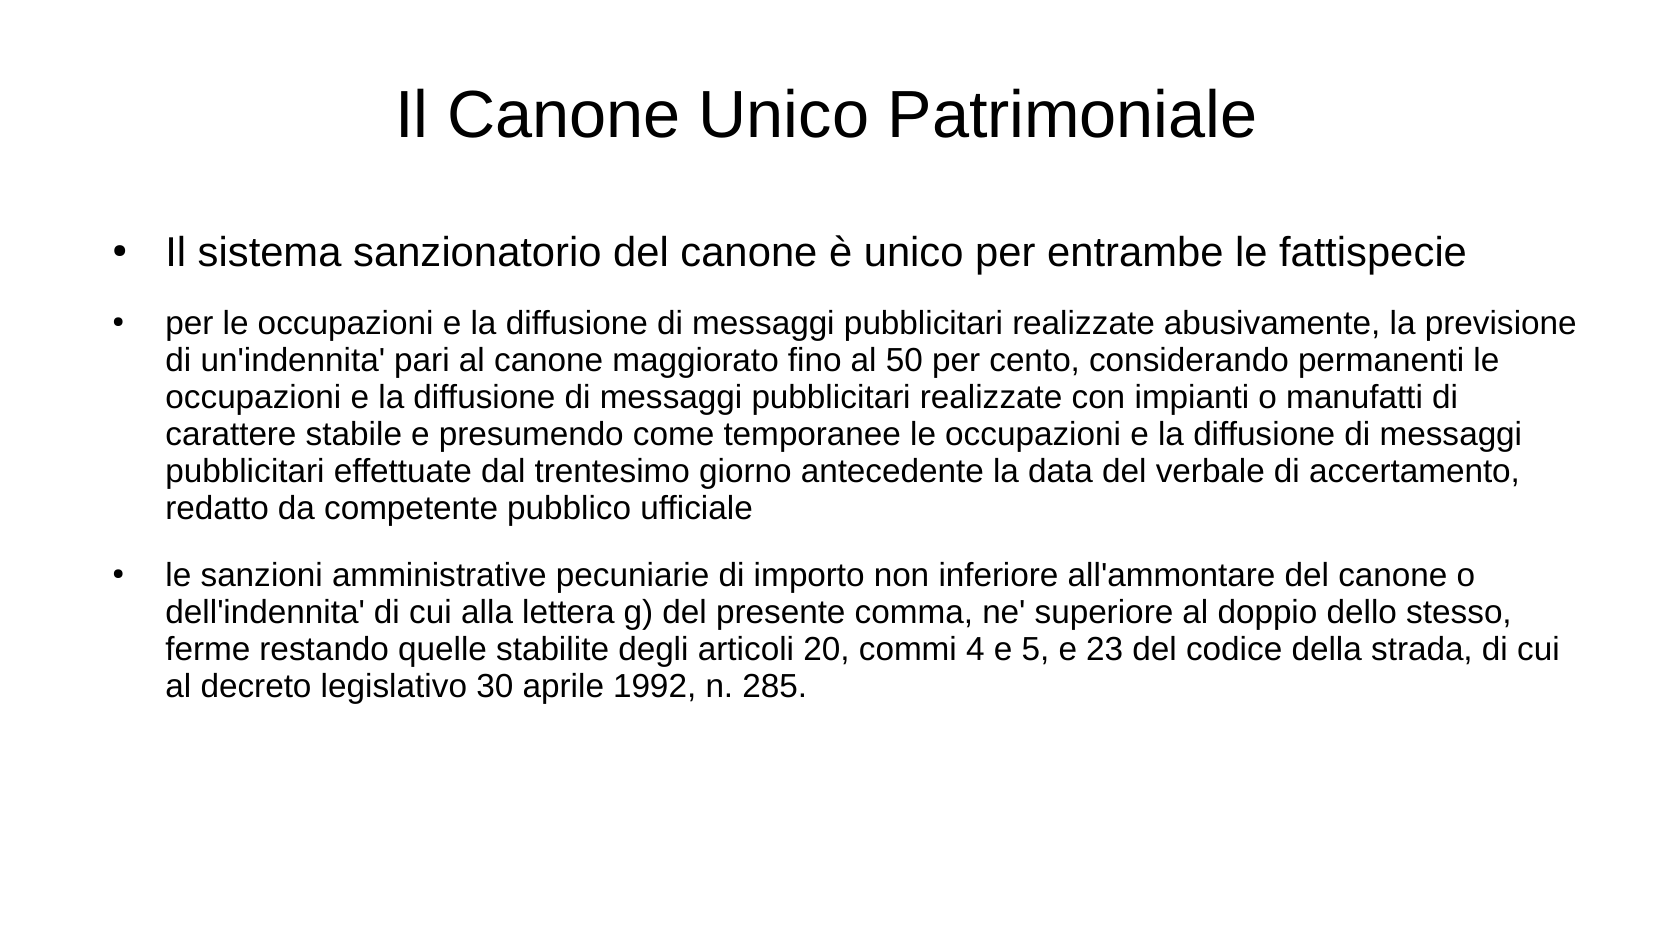

# Il Canone Unico Patrimoniale
Il sistema sanzionatorio del canone è unico per entrambe le fattispecie
per le occupazioni e la diffusione di messaggi pubblicitari realizzate abusivamente, la previsione di un'indennita' pari al canone maggiorato fino al 50 per cento, considerando permanenti le occupazioni e la diffusione di messaggi pubblicitari realizzate con impianti o manufatti di carattere stabile e presumendo come temporanee le occupazioni e la diffusione di messaggi pubblicitari effettuate dal trentesimo giorno antecedente la data del verbale di accertamento, redatto da competente pubblico ufficiale
le sanzioni amministrative pecuniarie di importo non inferiore all'ammontare del canone o dell'indennita' di cui alla lettera g) del presente comma, ne' superiore al doppio dello stesso, ferme restando quelle stabilite degli articoli 20, commi 4 e 5, e 23 del codice della strada, di cui al decreto legislativo 30 aprile 1992, n. 285.